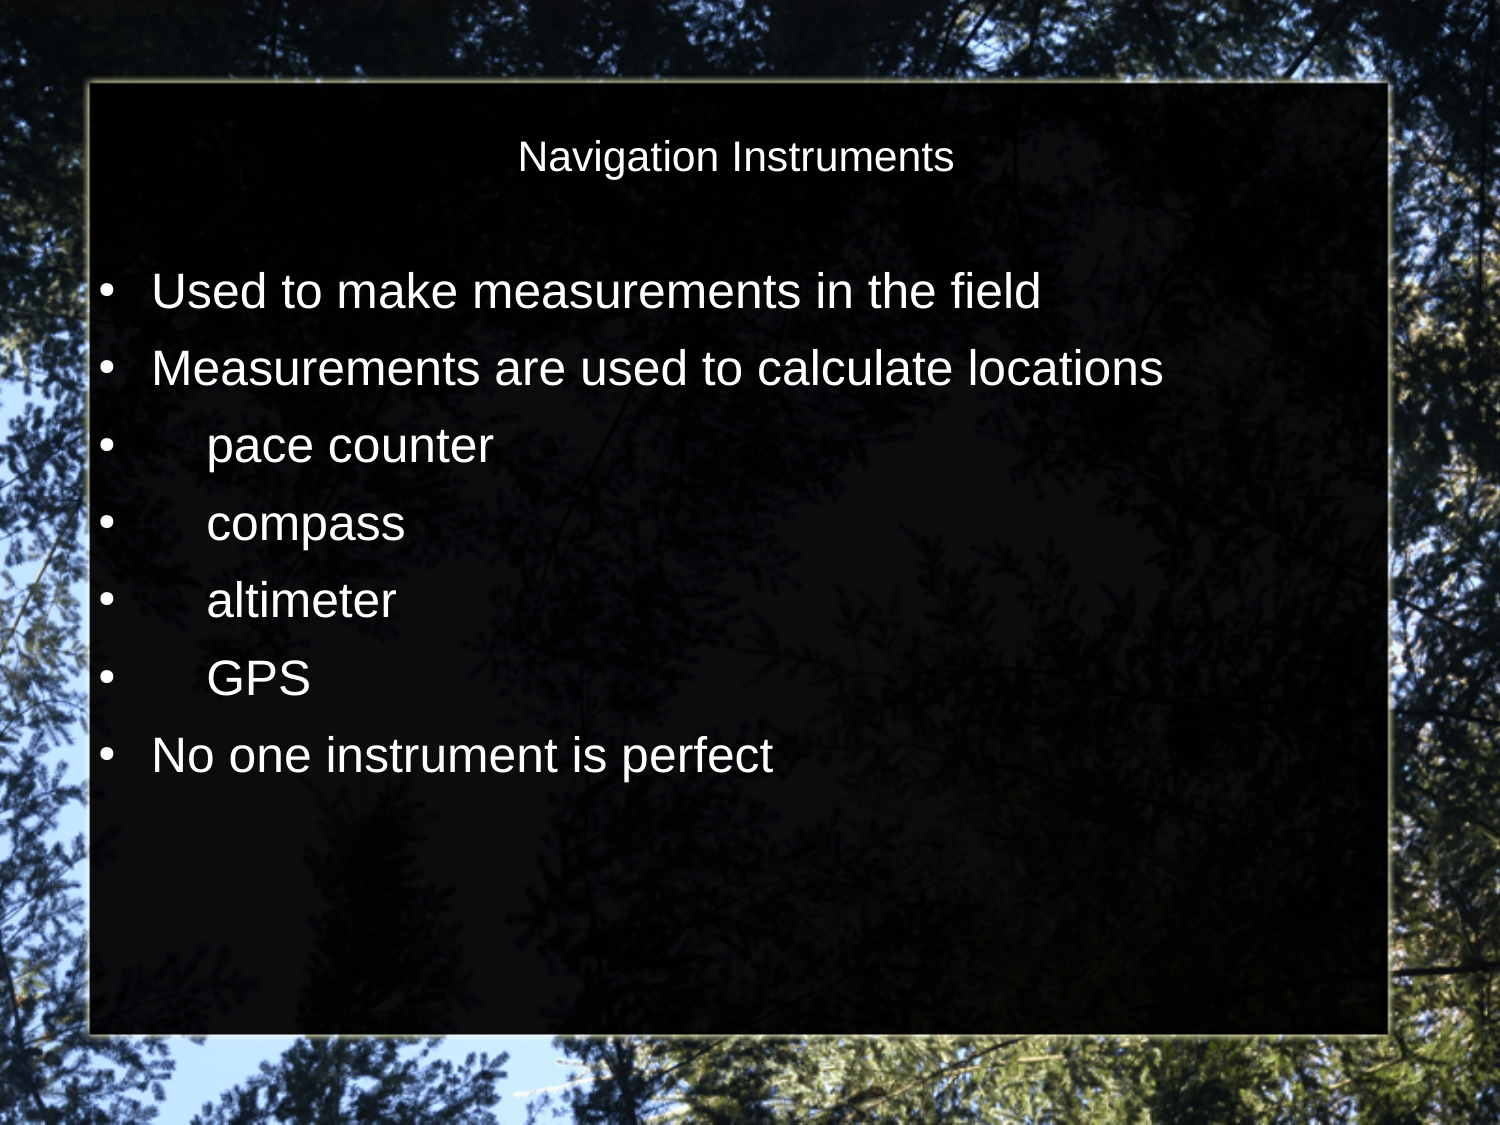

# Navigation Instruments
Used to make measurements in the field
Measurements are used to calculate locations
 pace counter
 compass
 altimeter
 GPS
No one instrument is perfect